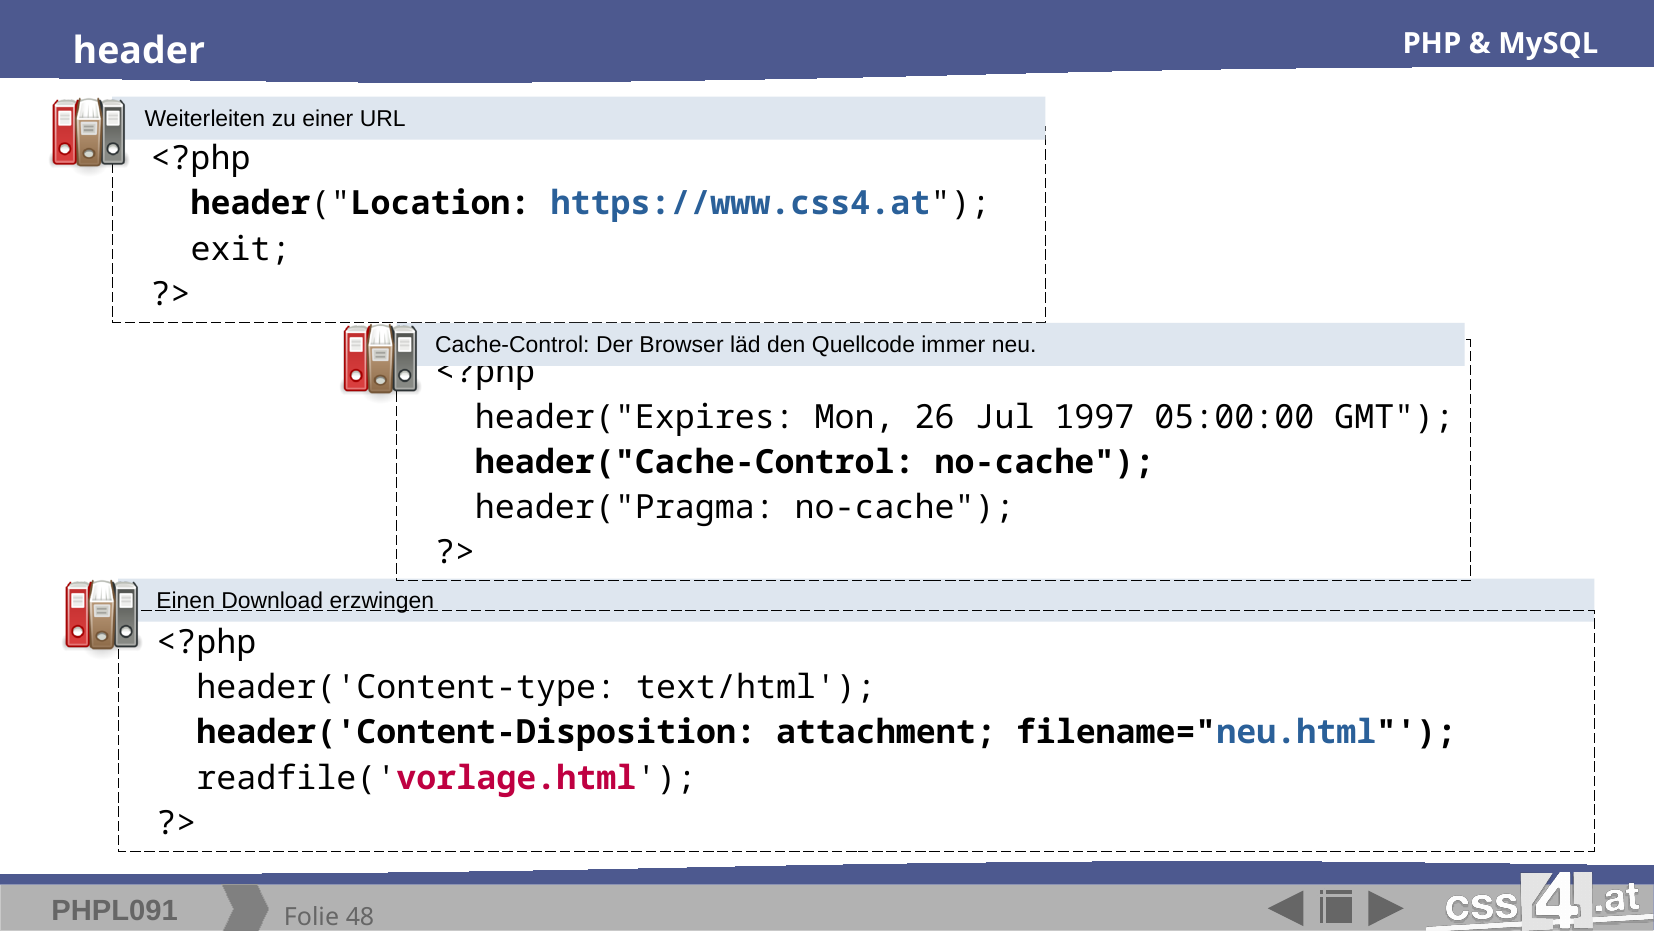

PHP & MySQL
header
Weiterleiten zu einer URL
<?php
 header("Location: https://www.css4.at");
 exit;
?>
Cache-Control: Der Browser läd den Quellcode immer neu.
<?php
 header("Expires: Mon, 26 Jul 1997 05:00:00 GMT");
 header("Cache-Control: no-cache");
 header("Pragma: no-cache");
?>
Einen Download erzwingen
<?php
 header('Content-type: text/html');
 header('Content-Disposition: attachment; filename="neu.html"');
 readfile('vorlage.html');
?>
PHPL091
Folie